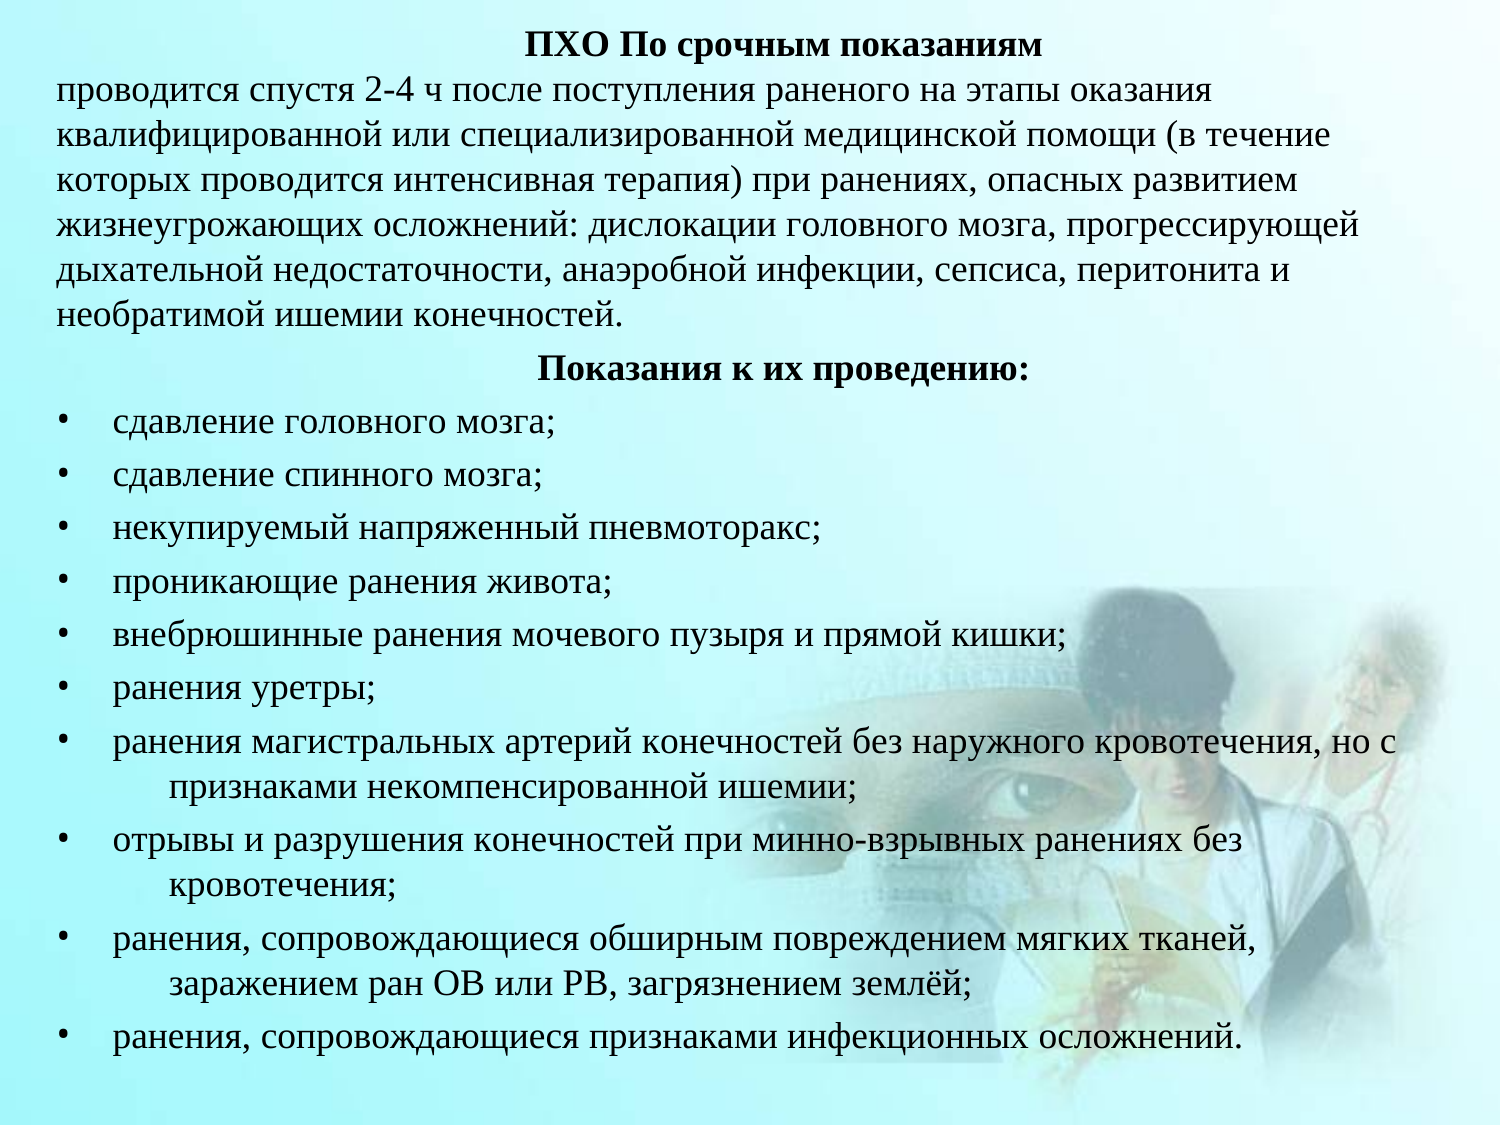

# ПХО По срочным показаниям
проводится спустя 2-4 ч после поступления раненого на этапы оказания квалифицированной или специализированной медицинской помощи (в течение которых проводится интенсивная терапия) при ранениях, опасных развитием жизнеугрожающих осложнений: дислокации головного мозга, прогрессирующей дыхательной недостаточности, анаэробной инфекции, сепсиса, перитонита и необратимой ишемии конечностей.
Показания к их проведению:
сдавление головного мозга;
сдавление спинного мозга;
некупируемый напряженный пневмоторакс;
проникающие ранения живота;
внебрюшинные ранения мочевого пузыря и прямой кишки;
ранения уретры;
ранения магистральных артерий конечностей без наружного кровотечения, но с признаками некомпенсированной ишемии;
отрывы и разрушения конечностей при минно-взрывных ранениях без кровотечения;
ранения, сопровождающиеся обширным повреждением мягких тканей, заражением ран ОВ или РВ, загрязнением землёй;
ранения, сопровождающиеся признаками инфекционных осложнений.